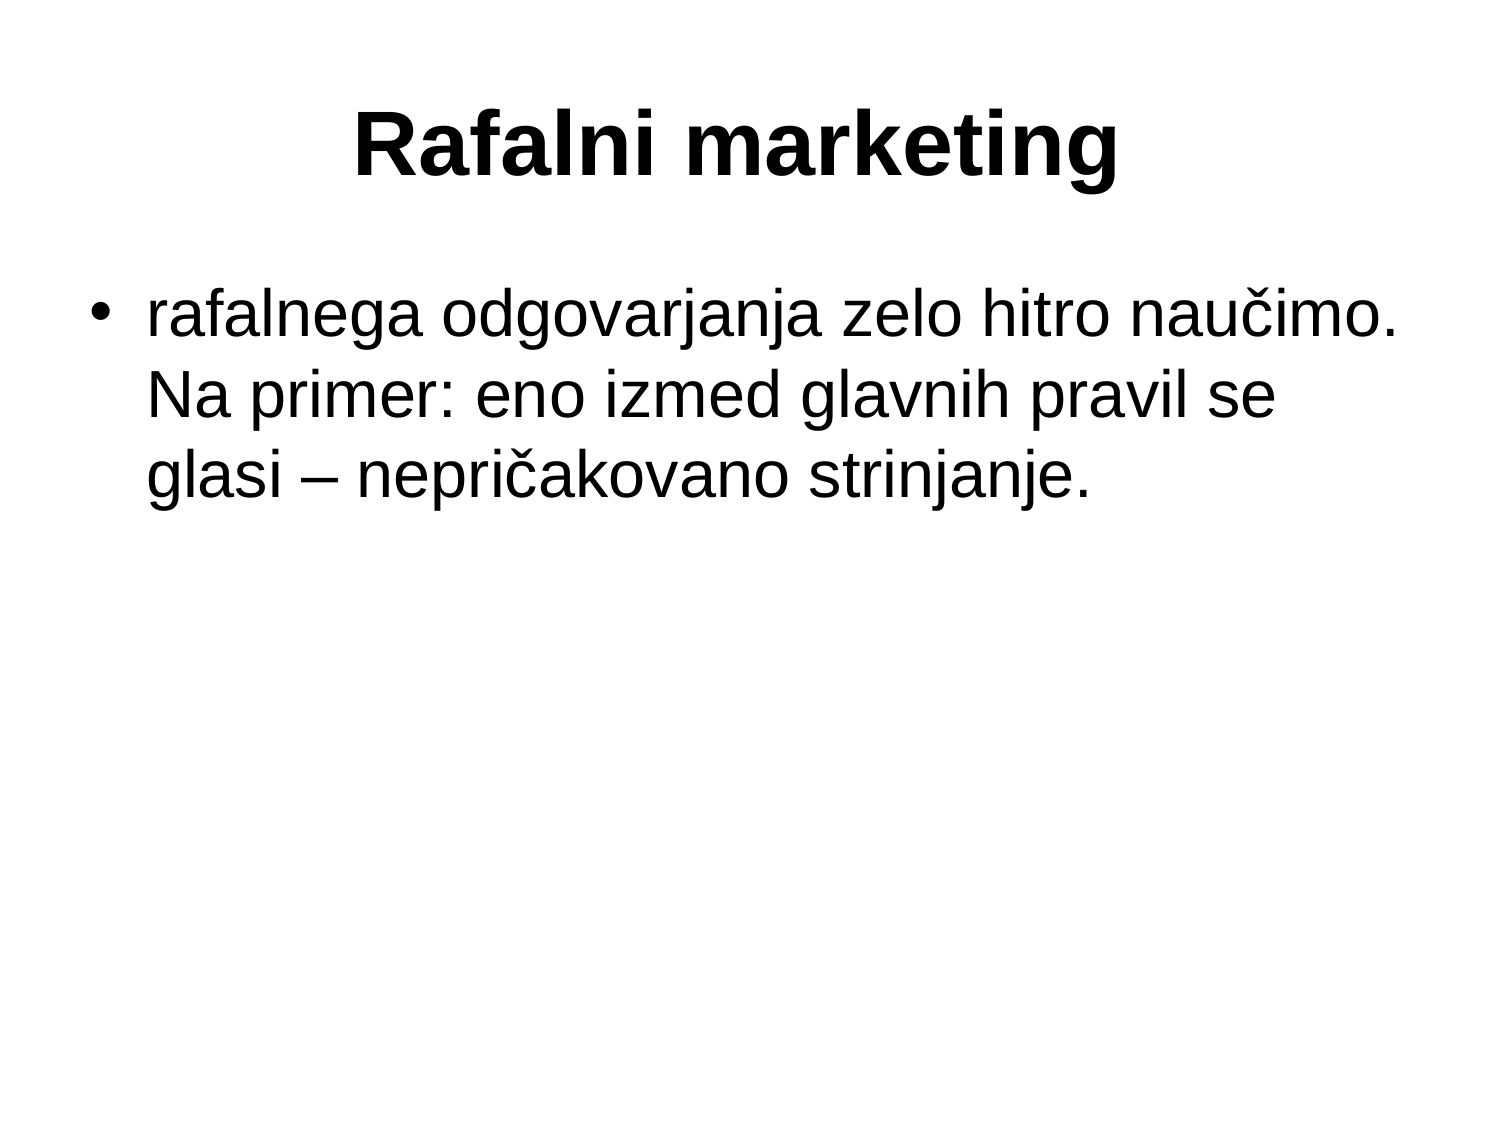

# Rafalni marketing
rafalnega odgovarjanja zelo hitro naučimo. Na primer: eno izmed glavnih pravil se glasi – nepričakovano strinjanje.